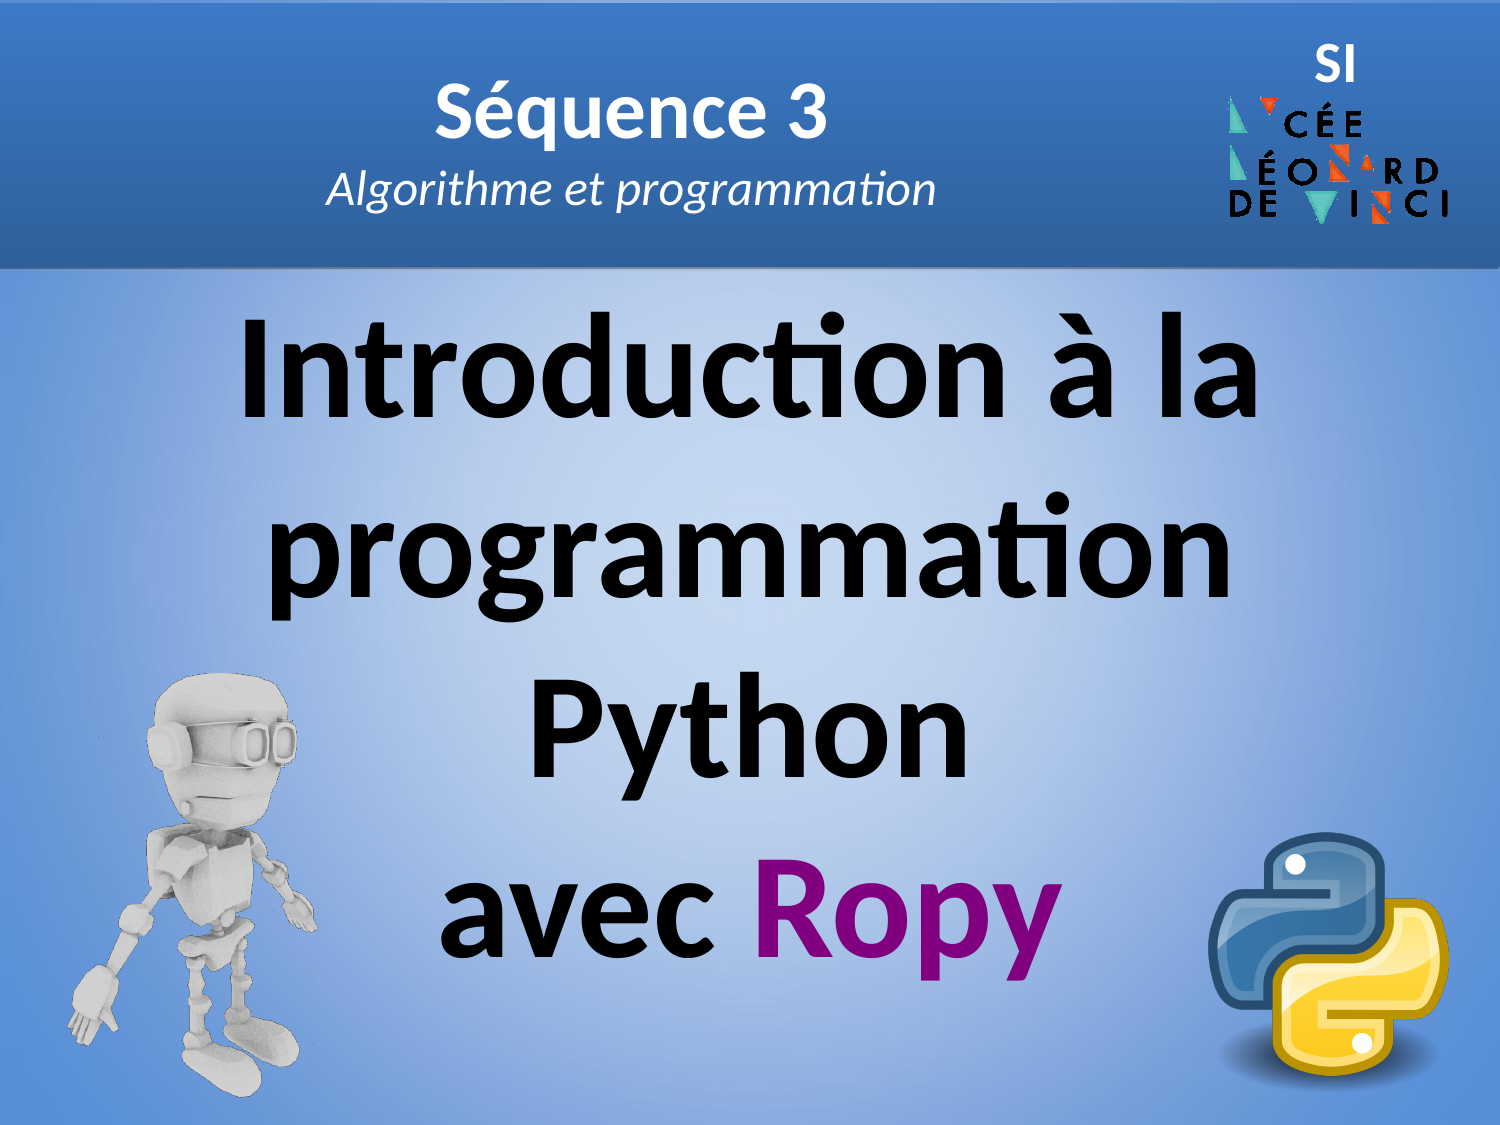

Séquence 3
Algorithme et programmation
SI
# Introduction à la programmation
Python
avec Ropy